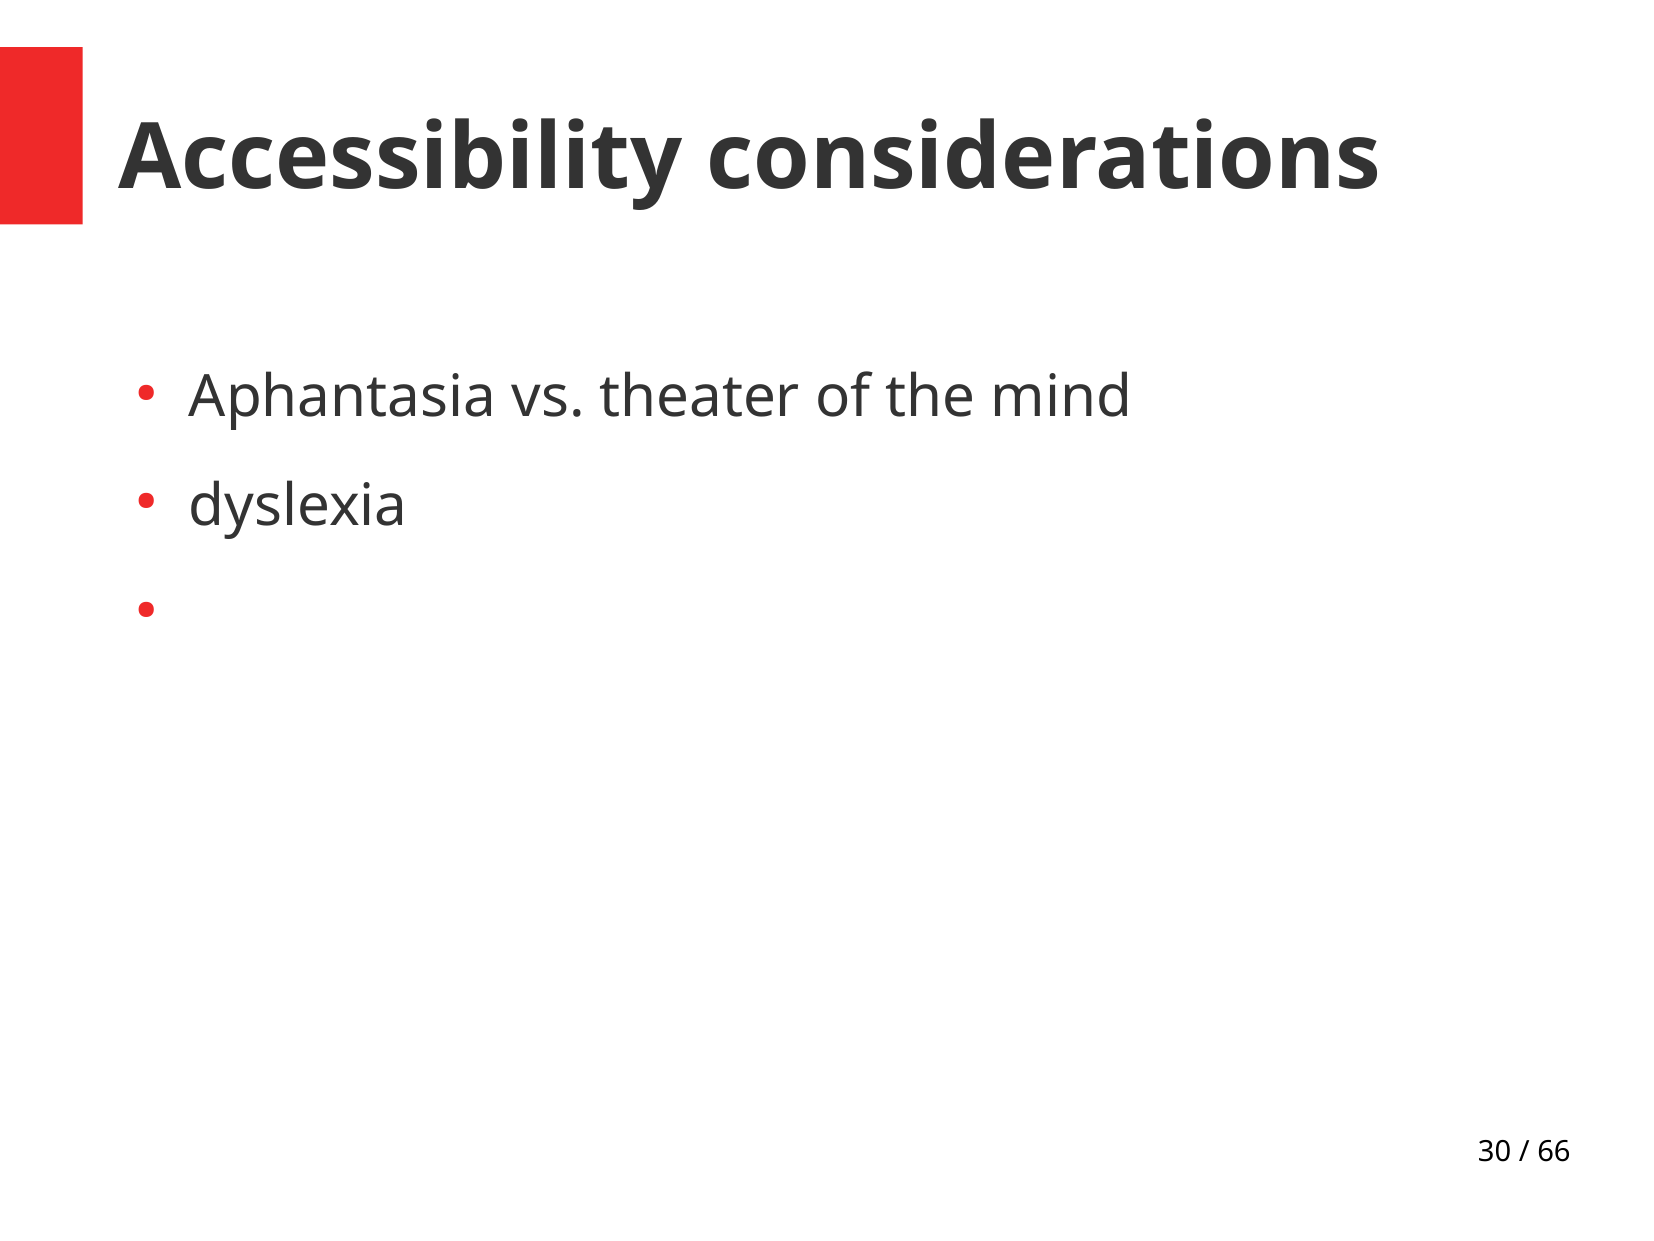

# Accessibility considerations
Aphantasia vs. theater of the mind
dyslexia
30